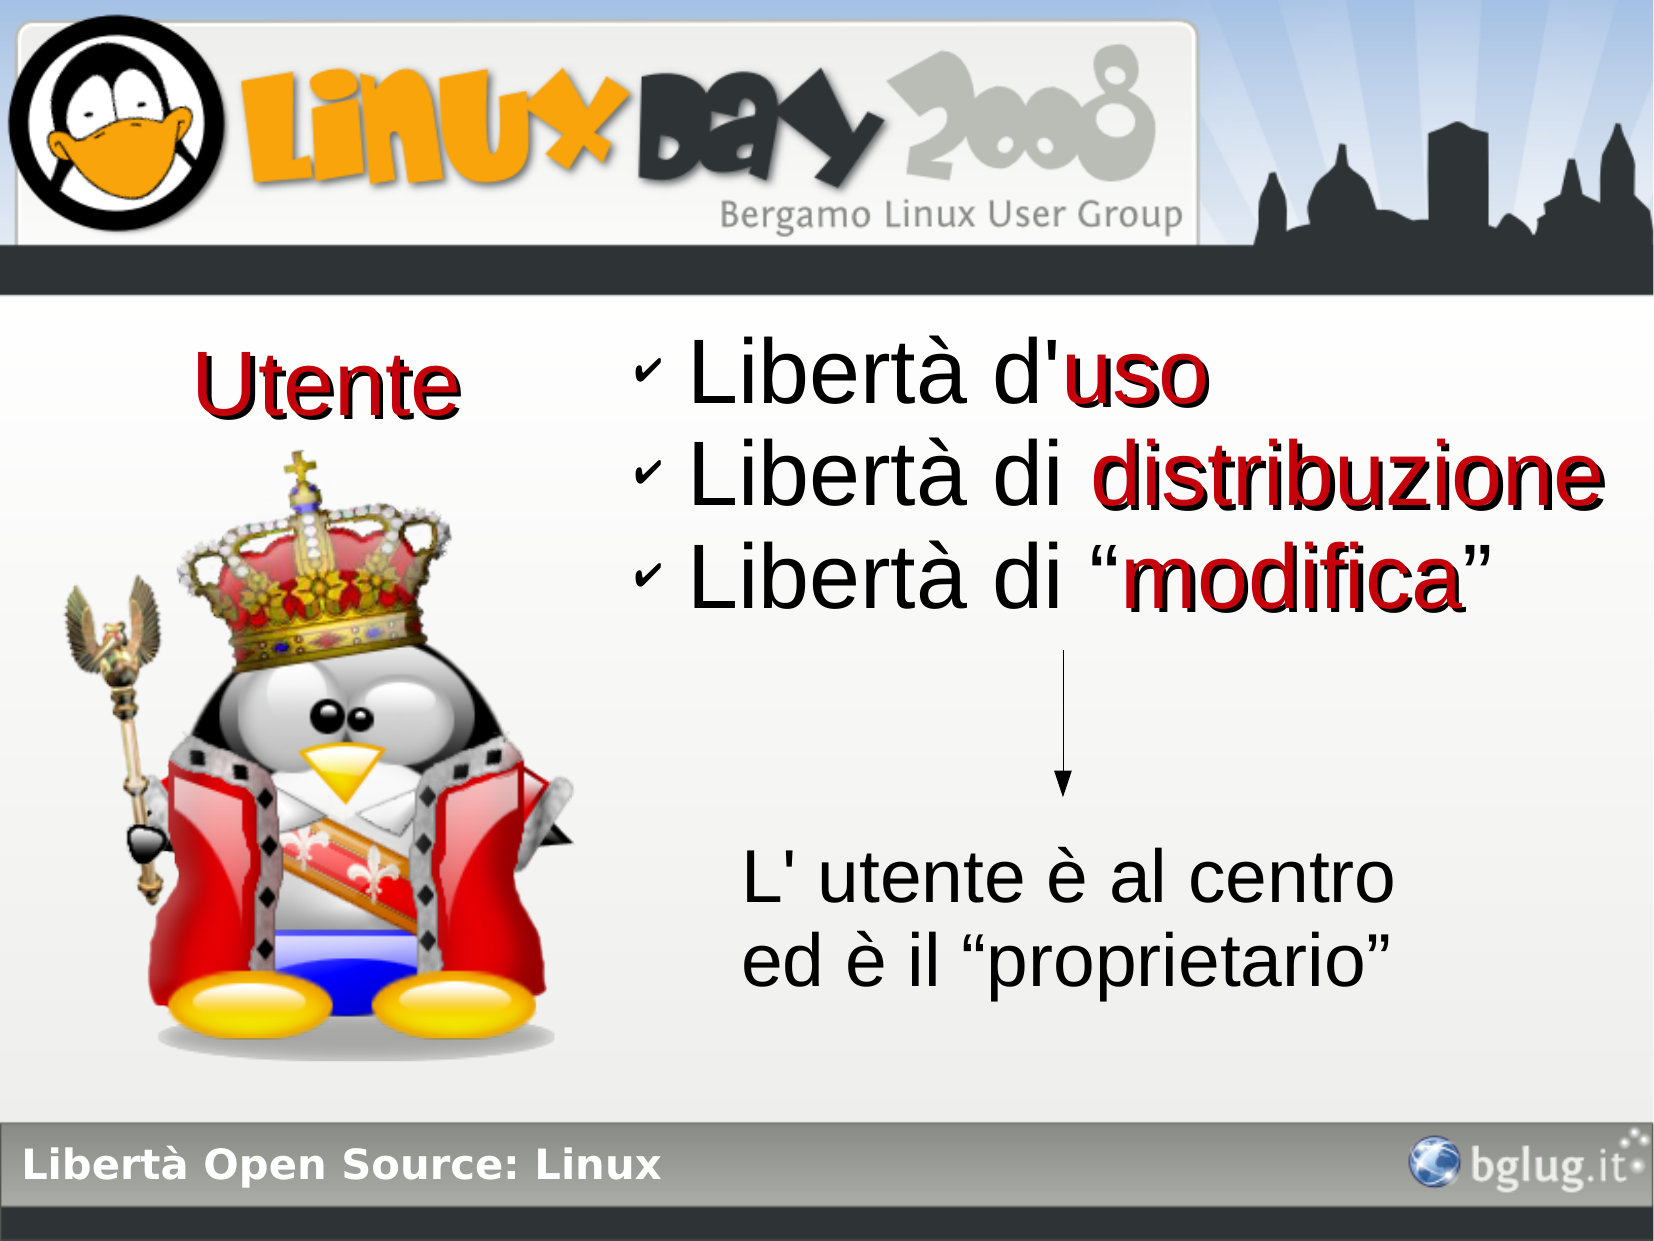

Libertà d'uso
 Libertà di distribuzione
 Libertà di “modifica”
Utente
L' utente è al centro
ed è il “proprietario”
Libertà Open Source: Linux